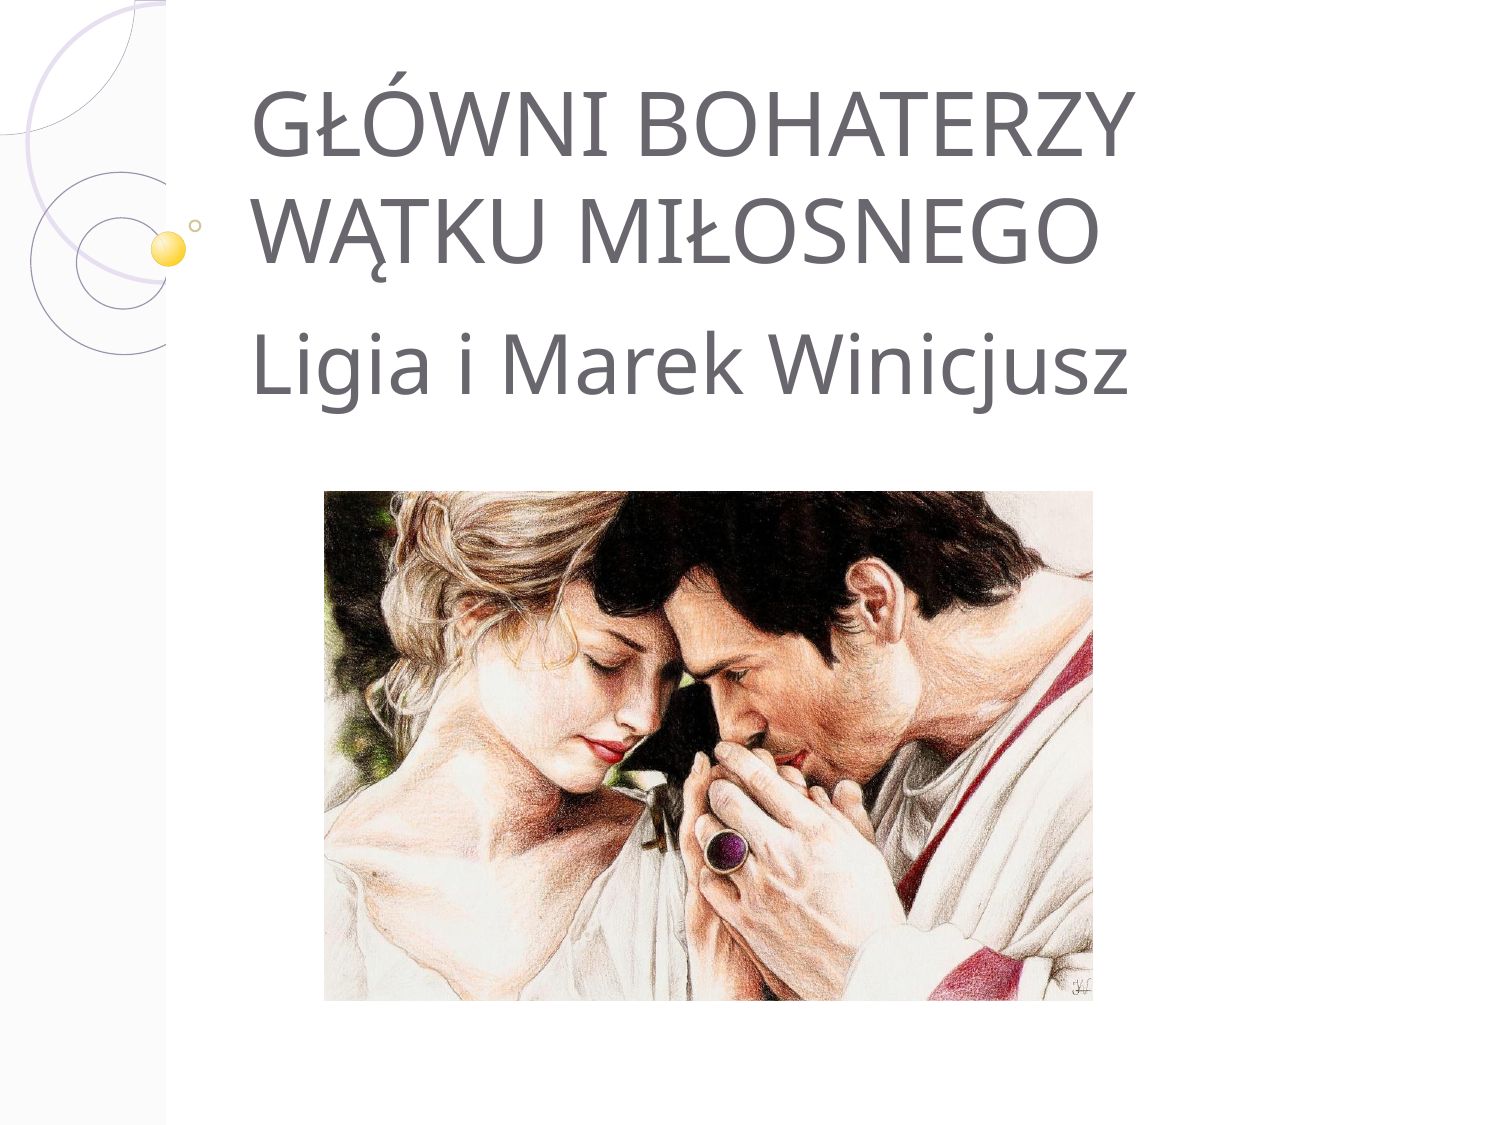

# GŁÓWNI BOHATERZY WĄTKU MIŁOSNEGO
Ligia i Marek Winicjusz